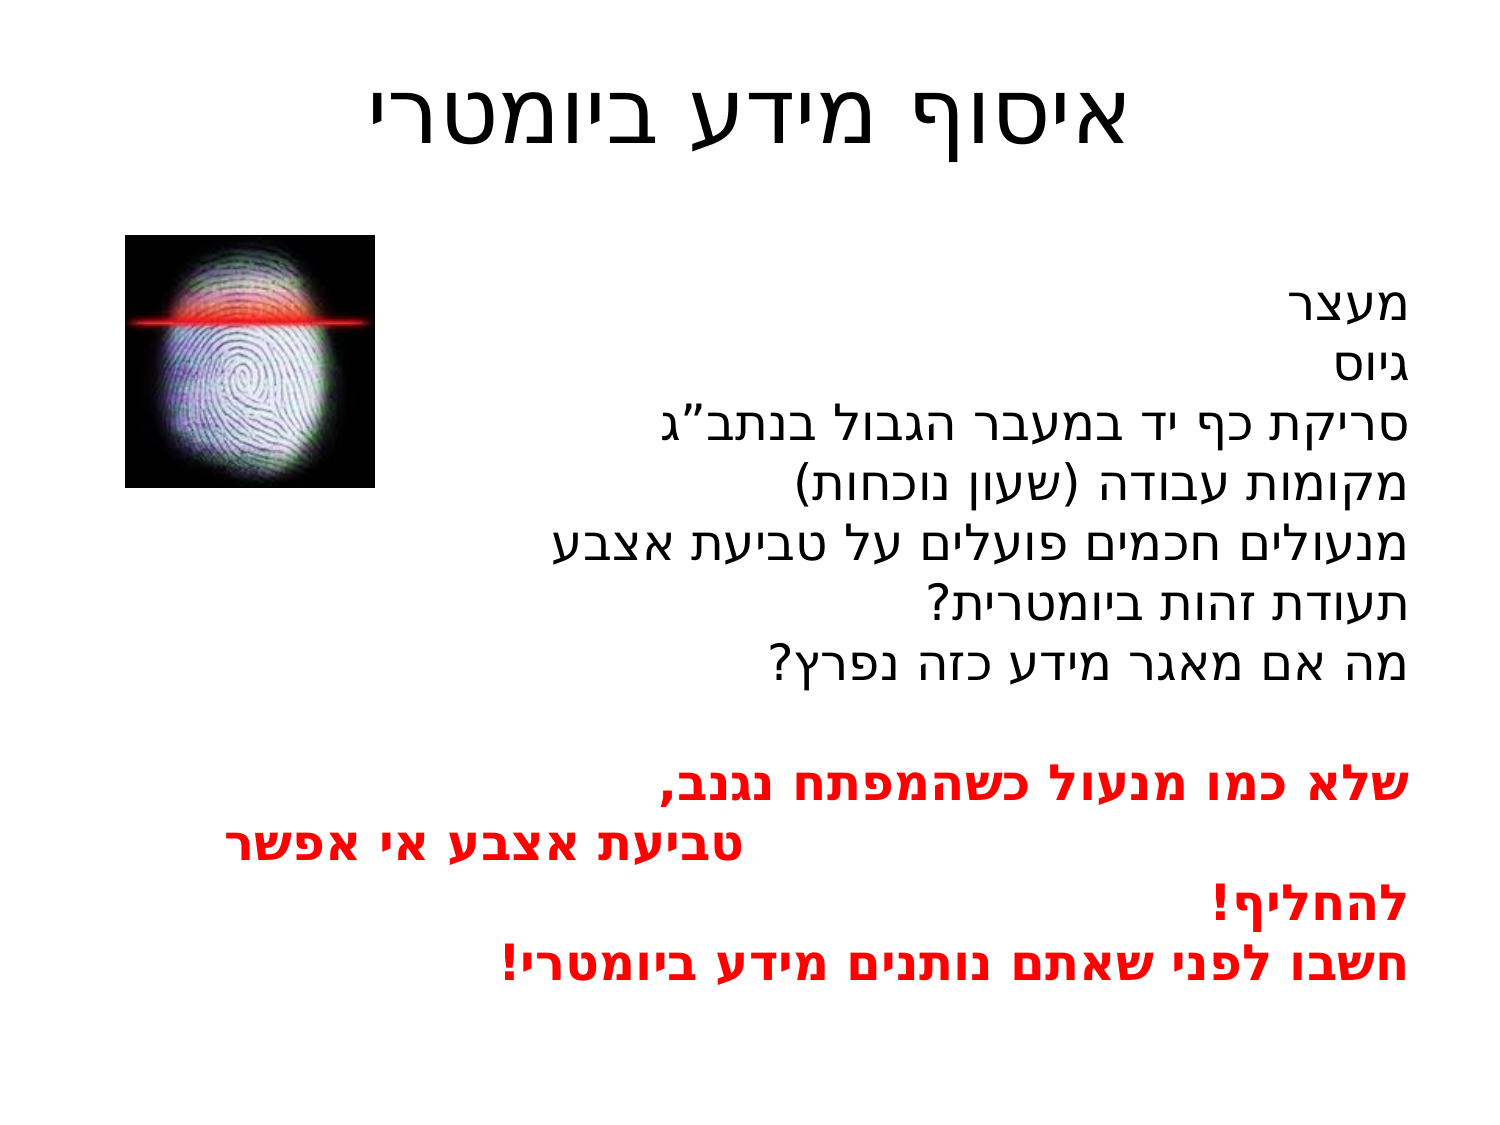

איסוף מידע ביומטרי
מעצר
גיוס
סריקת כף יד במעבר הגבול בנתב”ג
מקומות עבודה (שעון נוכחות)
מנעולים חכמים פועלים על טביעת אצבע
תעודת זהות ביומטרית?
מה אם מאגר מידע כזה נפרץ?
שלא כמו מנעול כשהמפתח נגנב,
 טביעת אצבע אי אפשר להחליף!
חשבו לפני שאתם נותנים מידע ביומטרי!